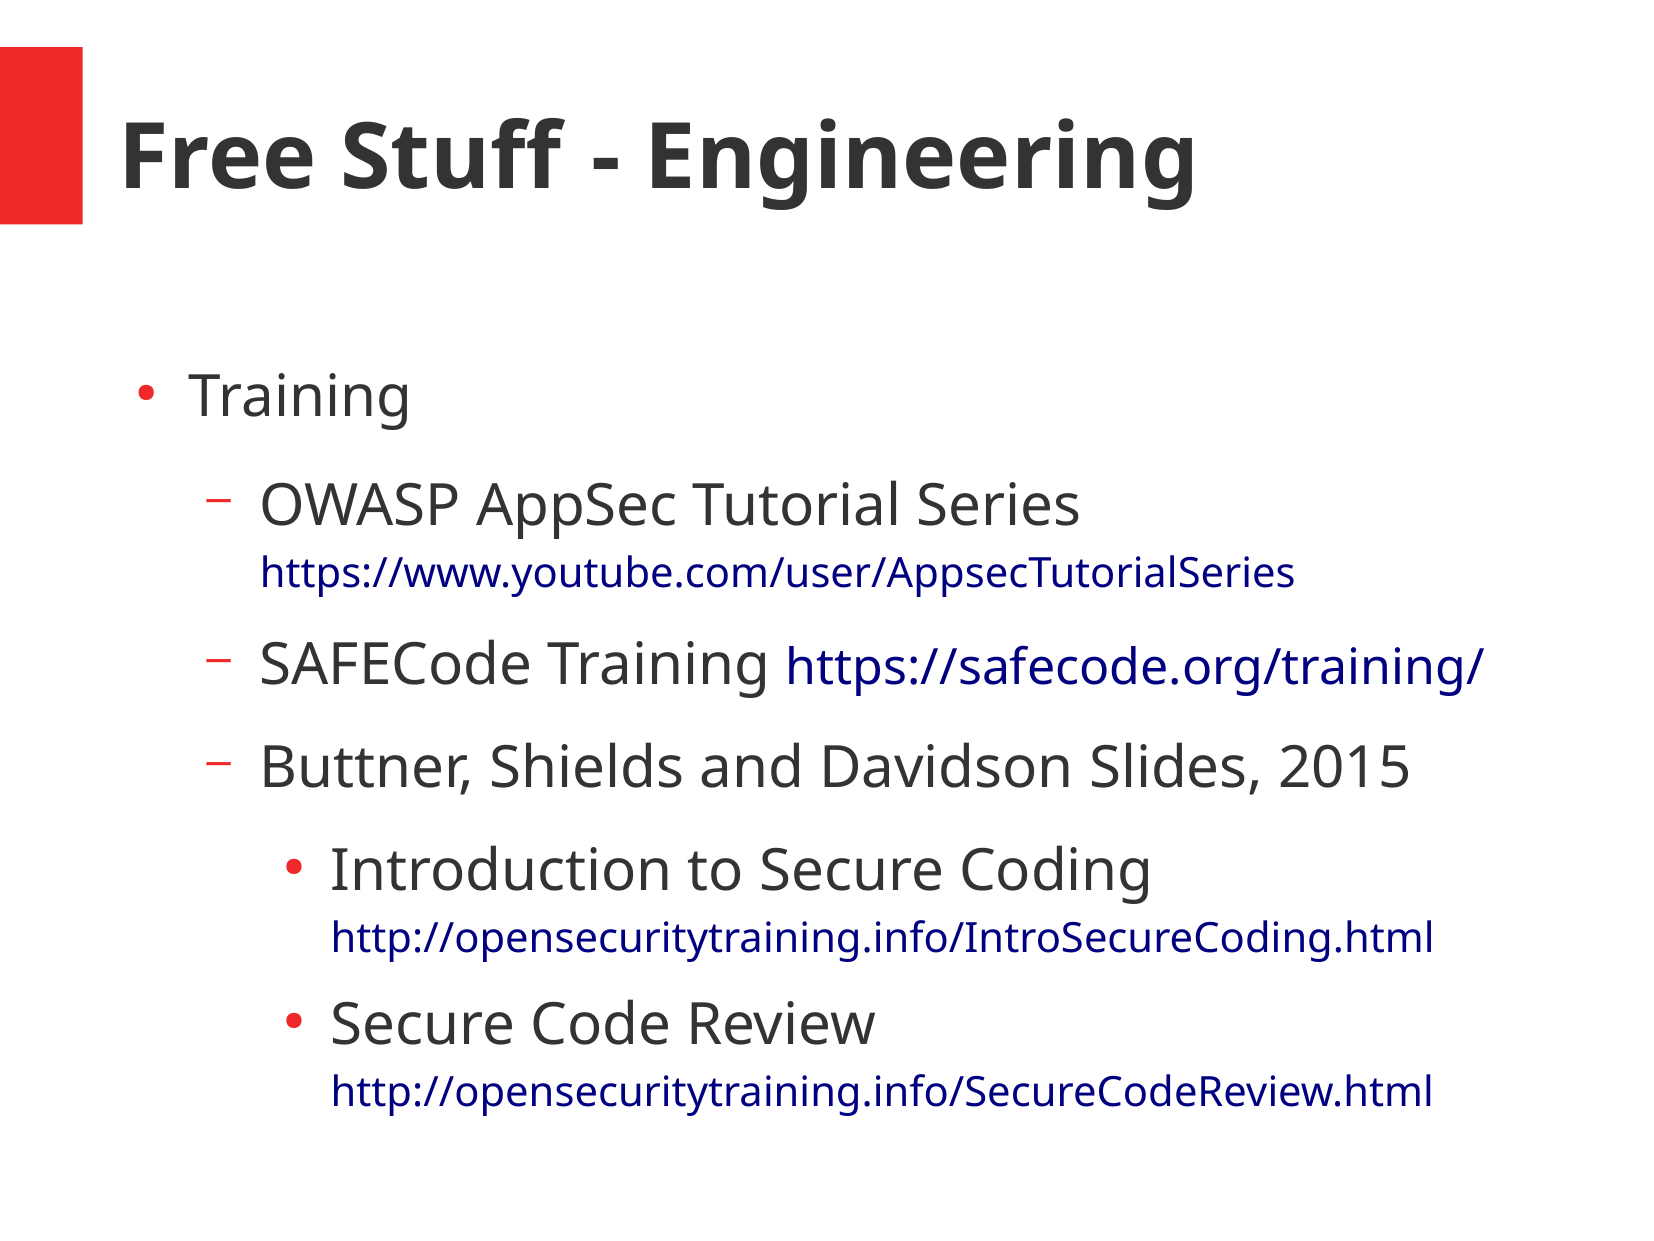

# Free Stuff	 - Engineering
Training
OWASP AppSec Tutorial Series https://www.youtube.com/user/AppsecTutorialSeries
SAFECode Training https://safecode.org/training/
Buttner, Shields and Davidson Slides, 2015
Introduction to Secure Coding http://opensecuritytraining.info/IntroSecureCoding.html
Secure Code Review http://opensecuritytraining.info/SecureCodeReview.html